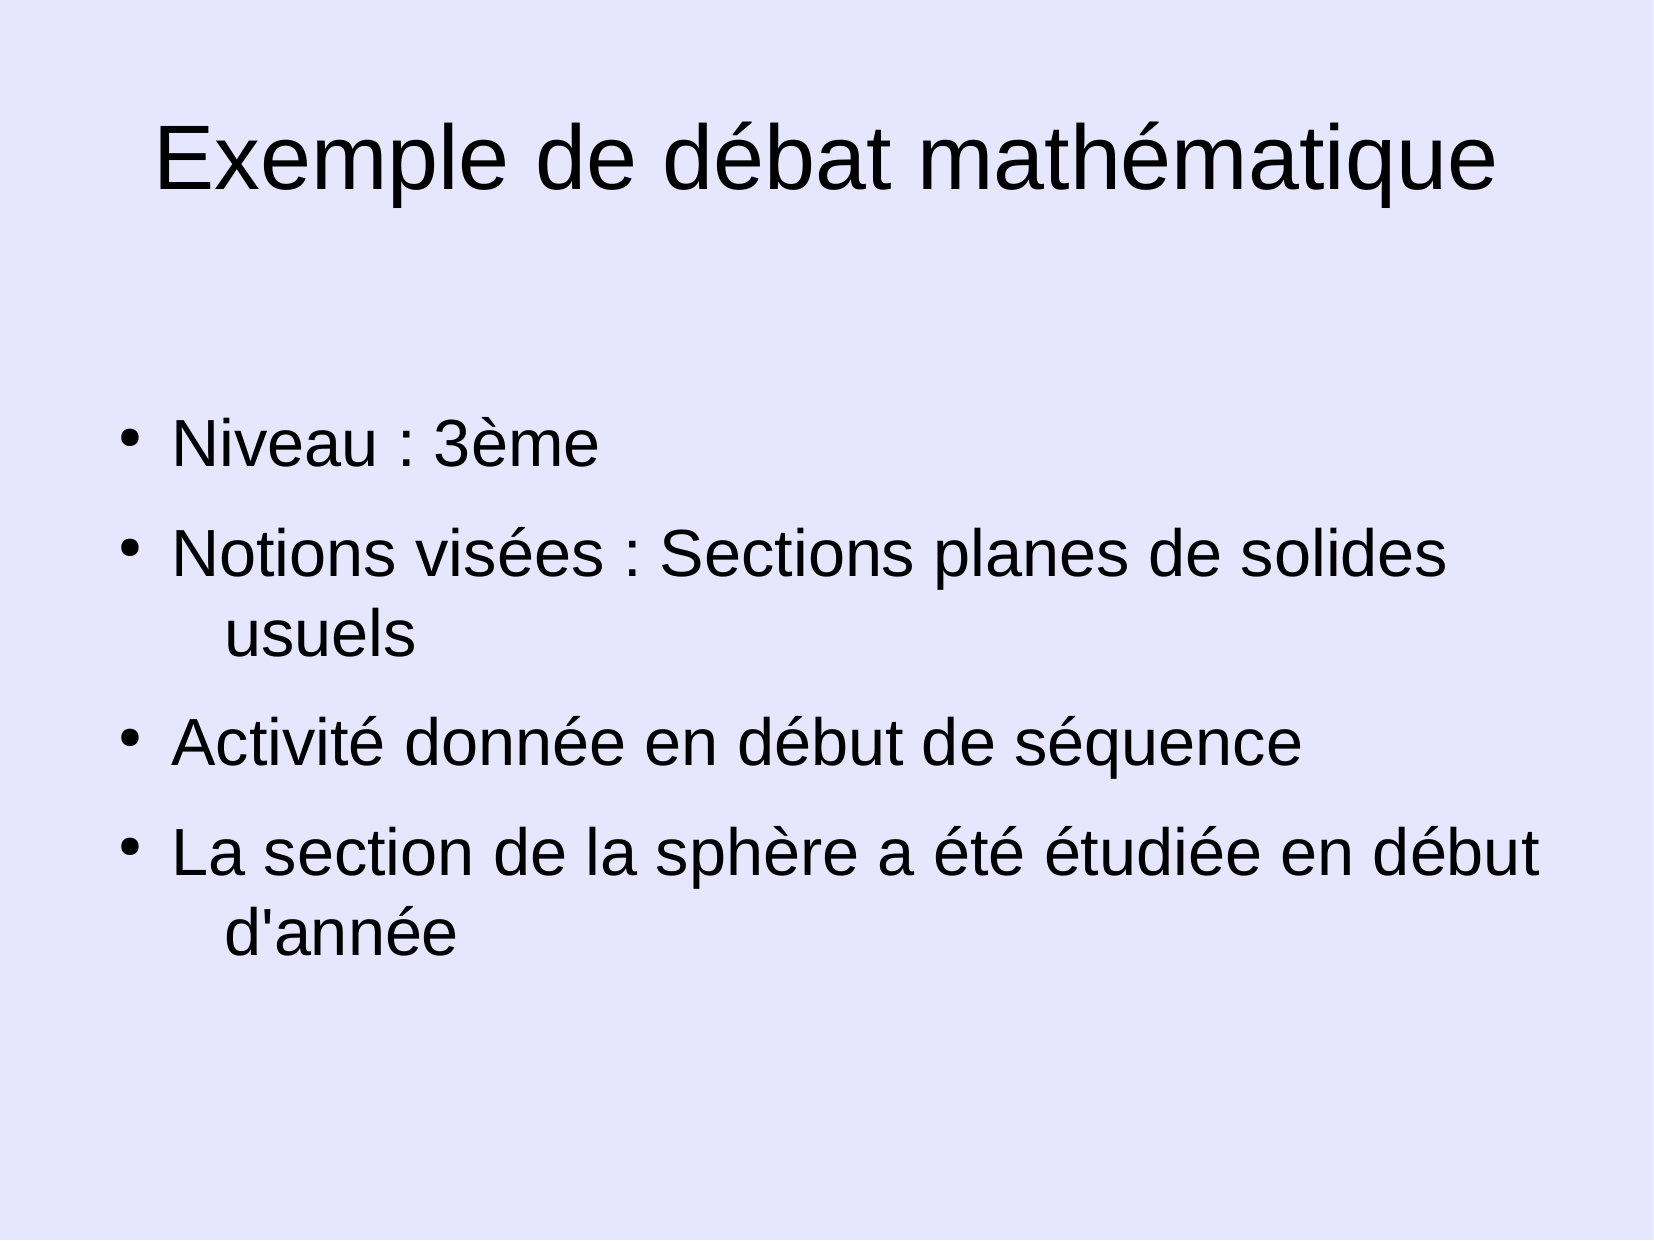

# Exemple de débat mathématique
Niveau : 3ème
Notions visées : Sections planes de solides usuels
Activité donnée en début de séquence
La section de la sphère a été étudiée en début d'année